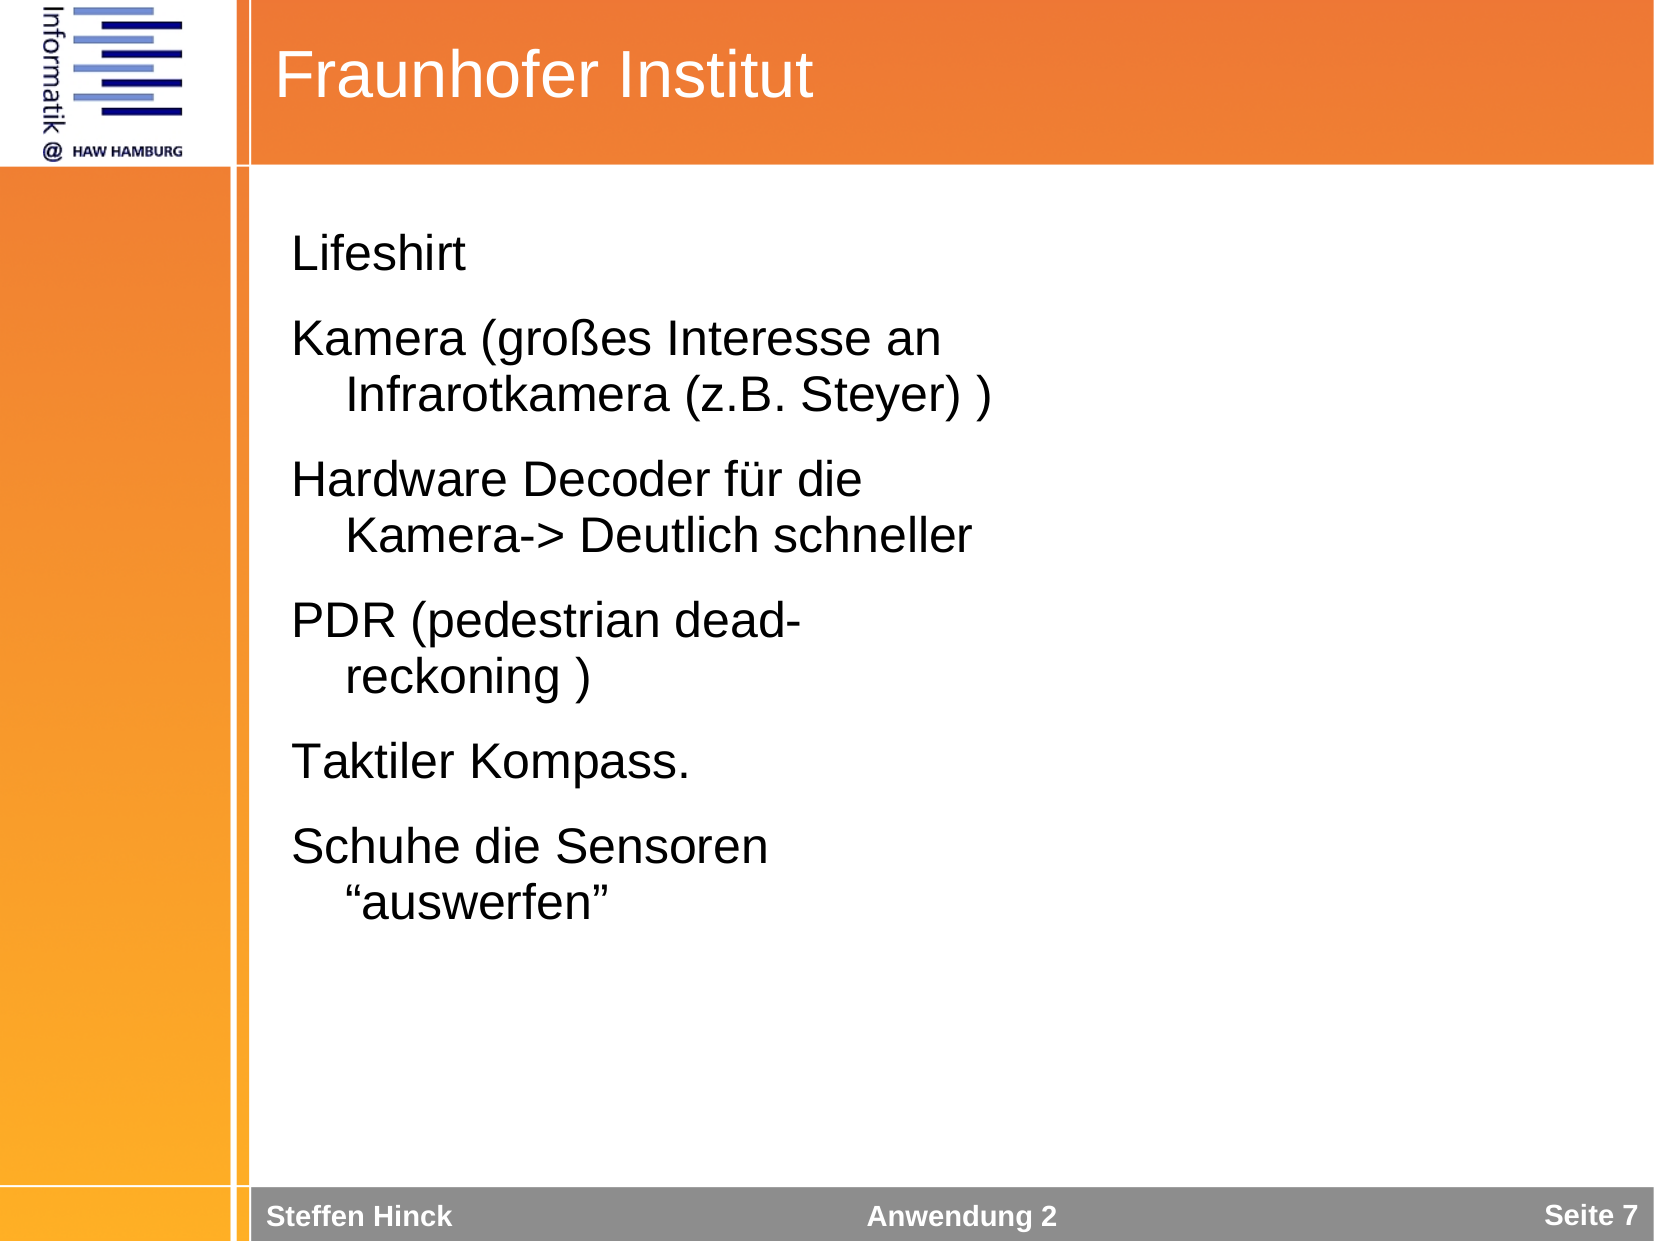

# Fraunhofer Institut
Lifeshirt
Kamera (großes Interesse an Infrarotkamera (z.B. Steyer) )
Hardware Decoder für die Kamera-> Deutlich schneller
PDR (pedestrian dead-reckoning )
Taktiler Kompass.
Schuhe die Sensoren “auswerfen”